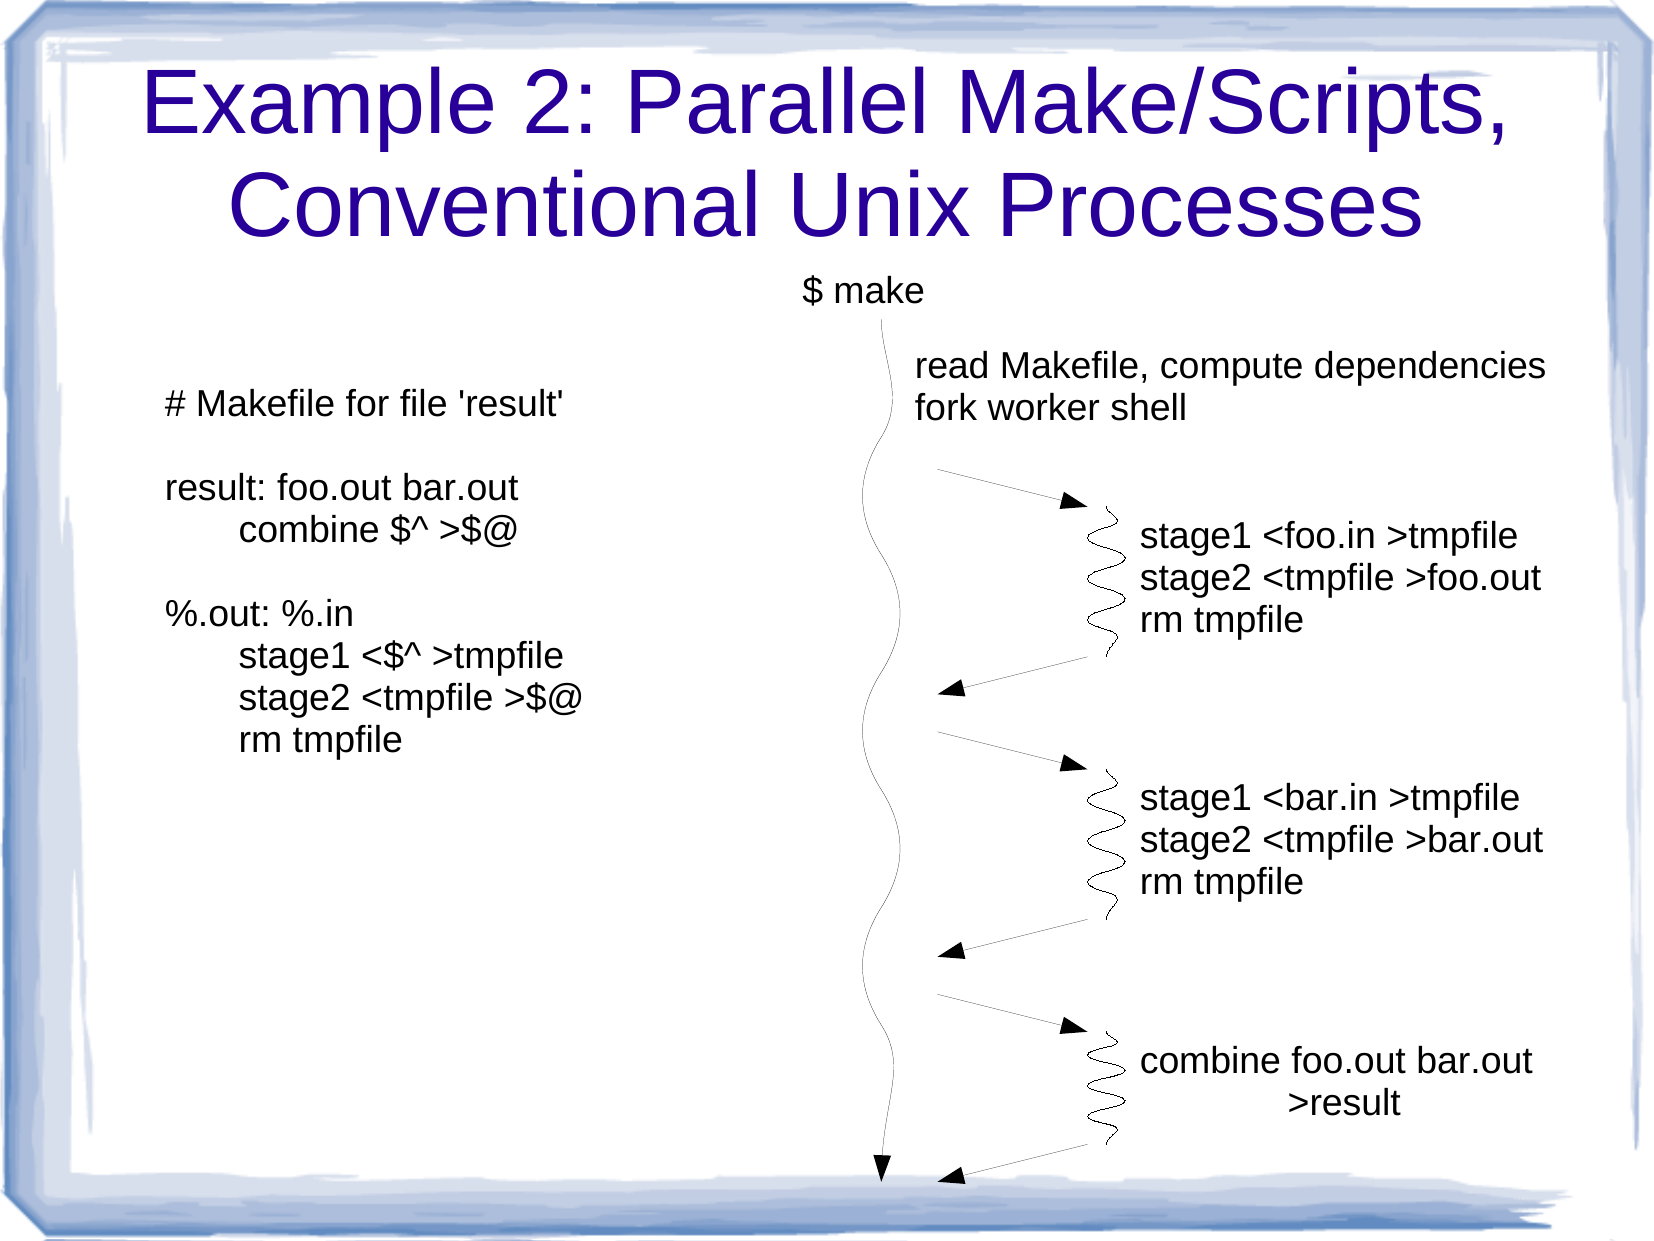

# Example 2: Parallel Make/Scripts, Conventional Unix Processes
$ make
read Makefile, compute dependencies
fork worker shell
# Makefile for file 'result'
result: foo.out bar.out
	combine $^ >$@
%.out: %.in
	stage1 <$^ >tmpfile
	stage2 <tmpfile >$@
	rm tmpfile
stage1 <foo.in >tmpfile
stage2 <tmpfile >foo.out
rm tmpfile
stage1 <bar.in >tmpfile
stage2 <tmpfile >bar.out
rm tmpfile
combine foo.out bar.out
		>result